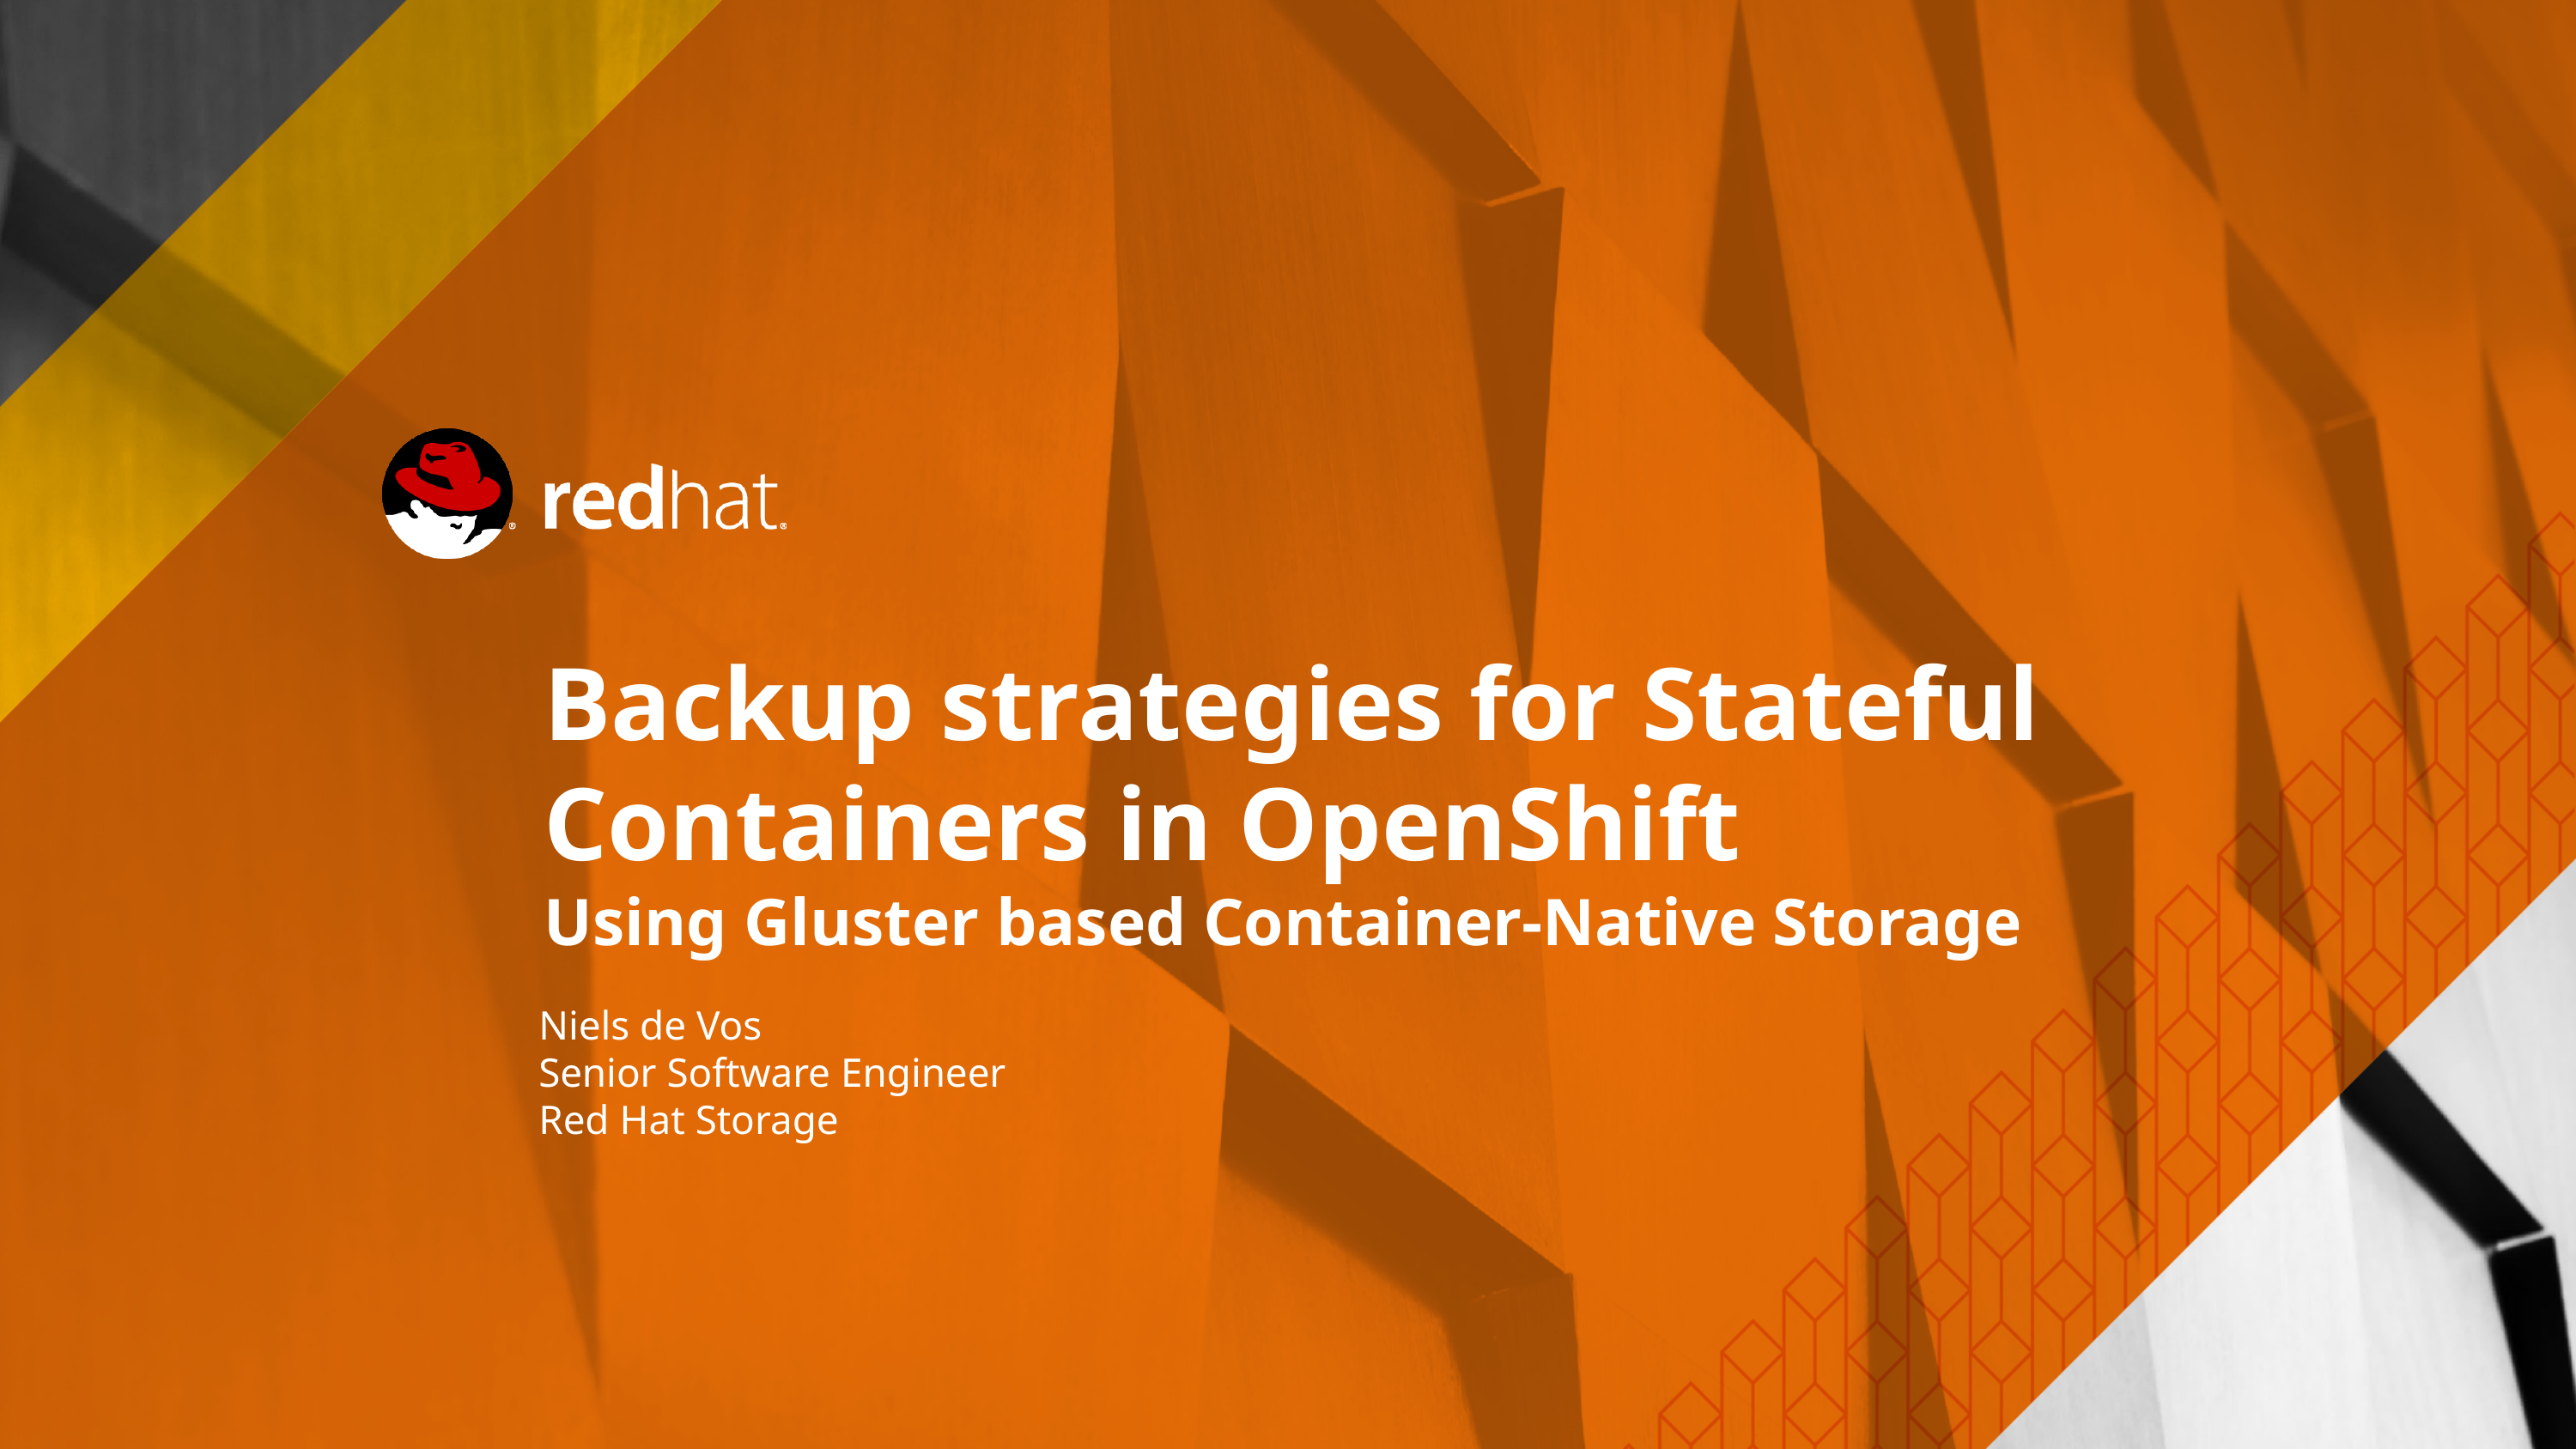

Backup strategies for Stateful
Containers in OpenShift
Using Gluster based Container-Native Storage
Niels de Vos
Senior Software Engineer
Red Hat Storage